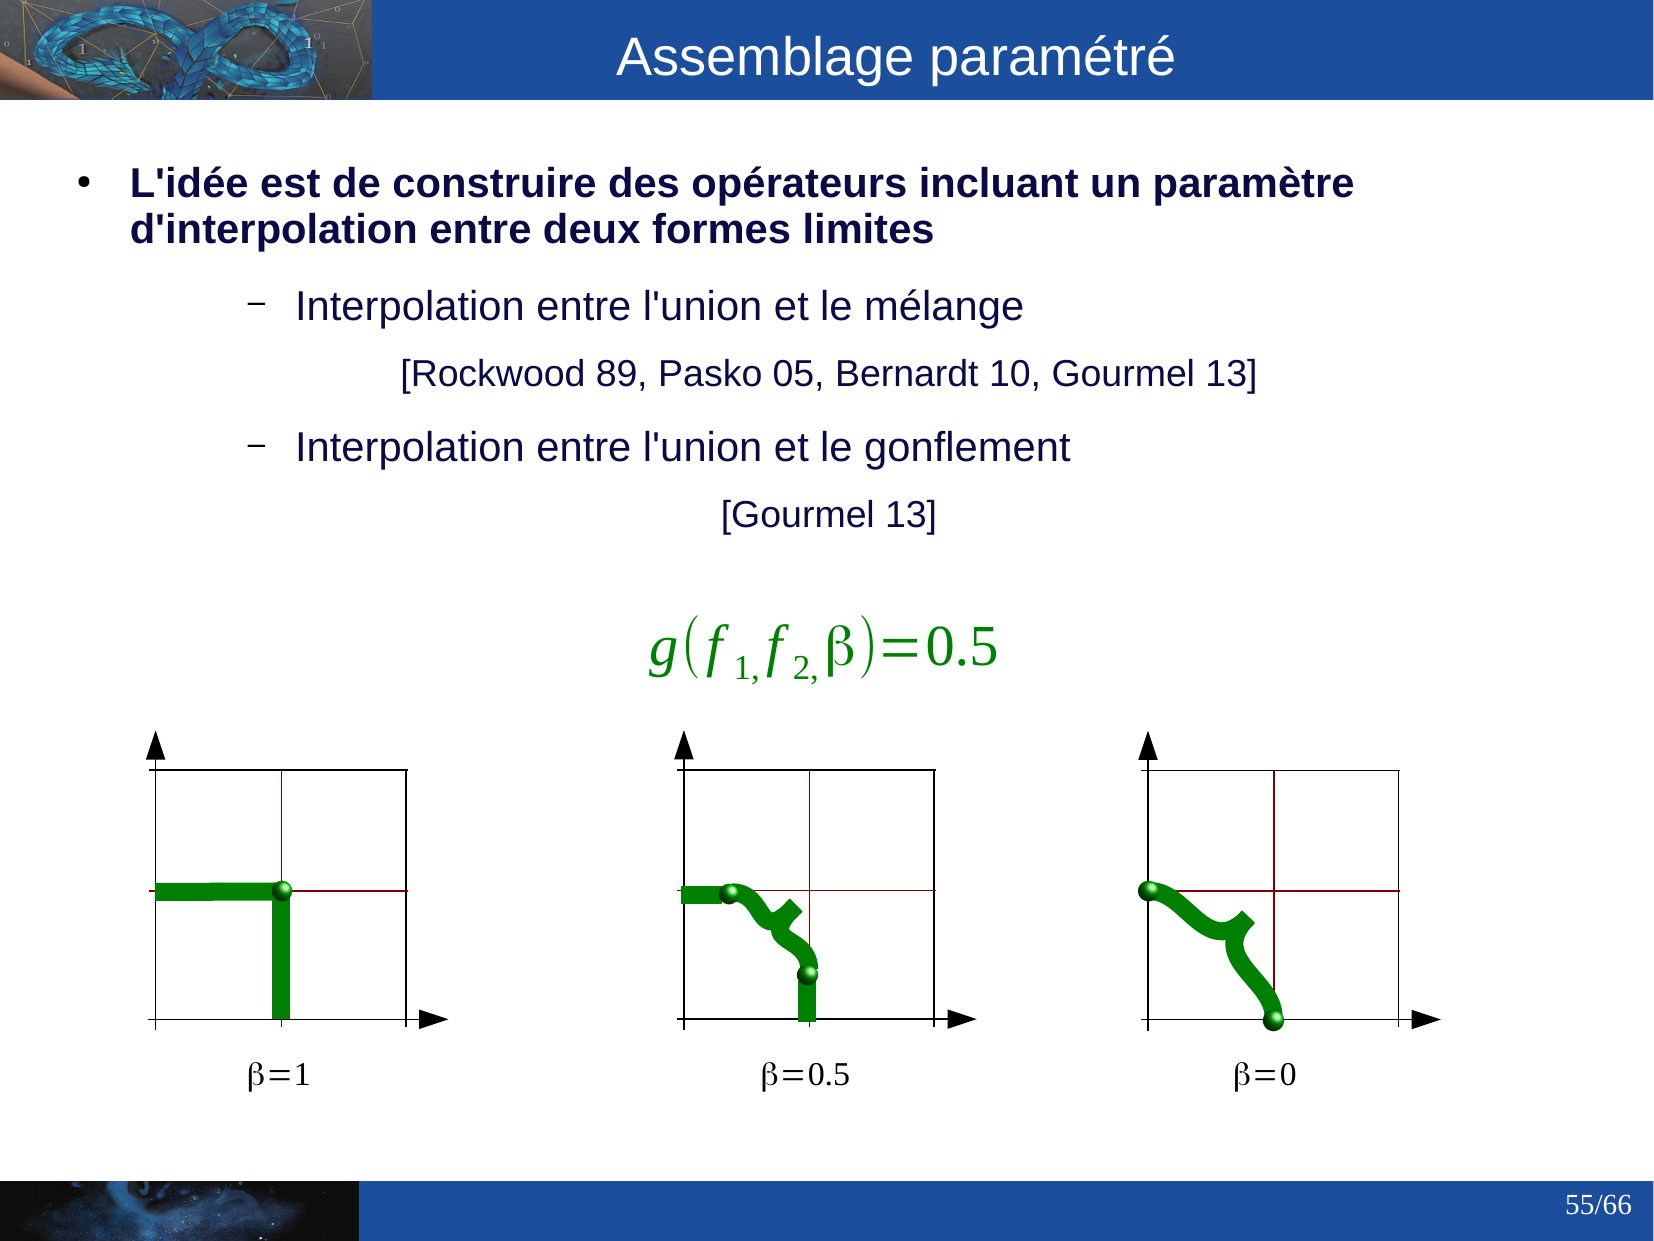

# Assemblage paramétré
L'idée est de construire des opérateurs incluant un paramètre d'interpolation entre deux formes limites
Interpolation entre l'union et le mélange
[Rockwood 89, Pasko 05, Bernardt 10, Gourmel 13]
Interpolation entre l'union et le gonflement
[Gourmel 13]
55